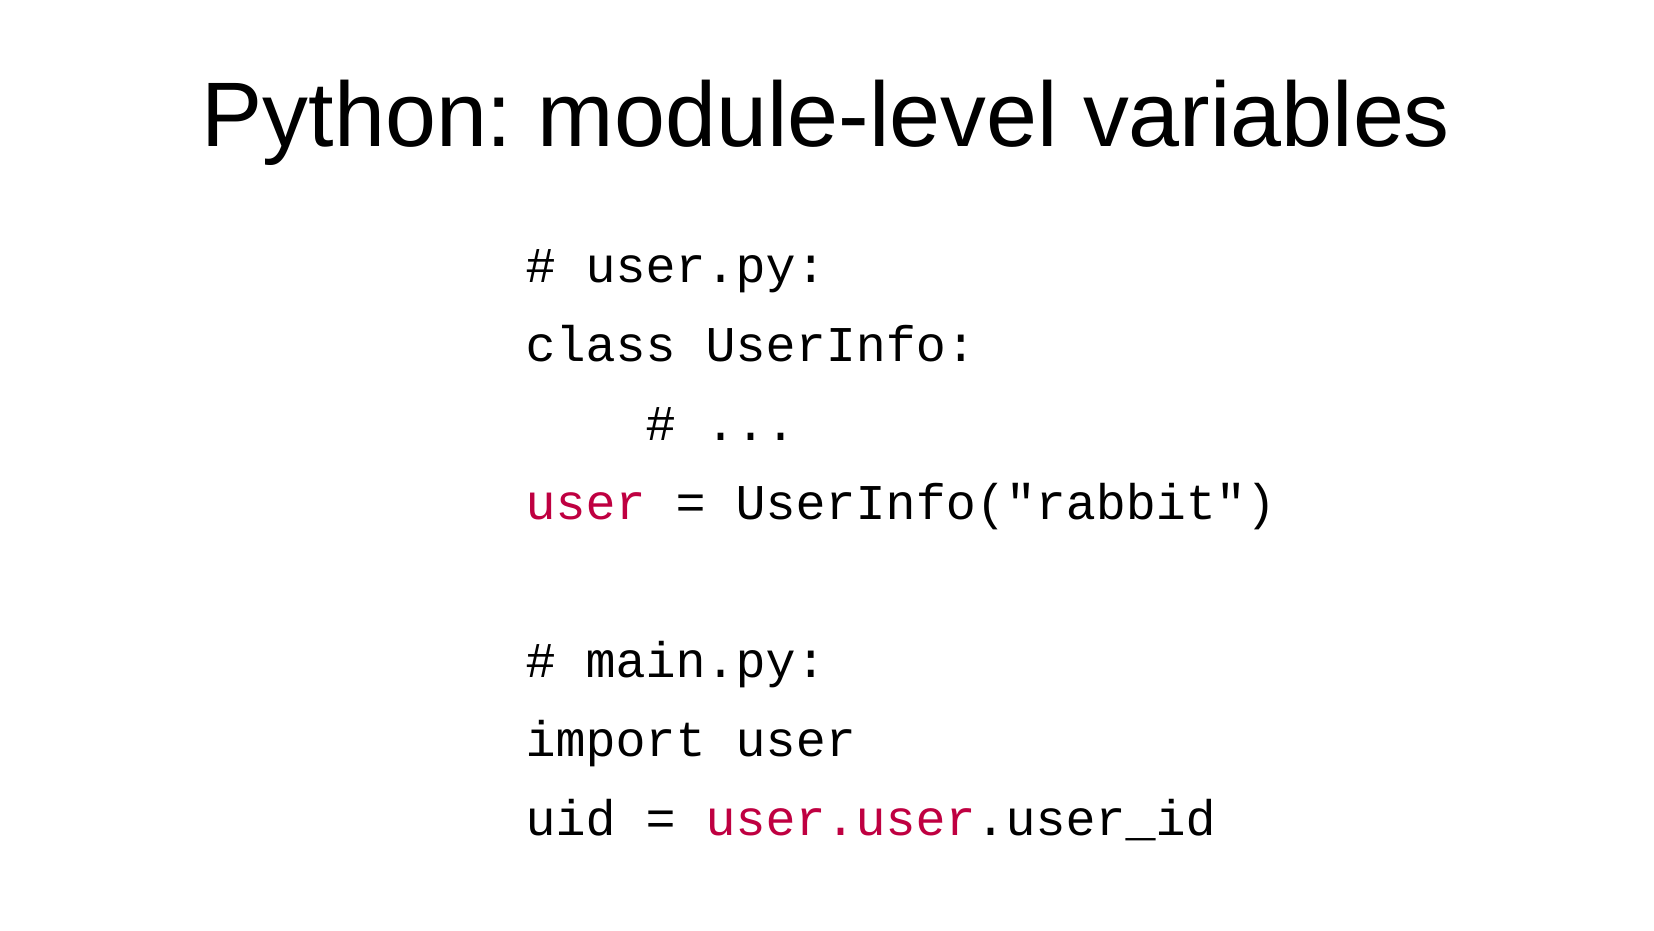

# Python: module-level variables
# user.py:
class UserInfo:
 # ...
user = UserInfo("rabbit")
# main.py:
import user
uid = user.user.user_id